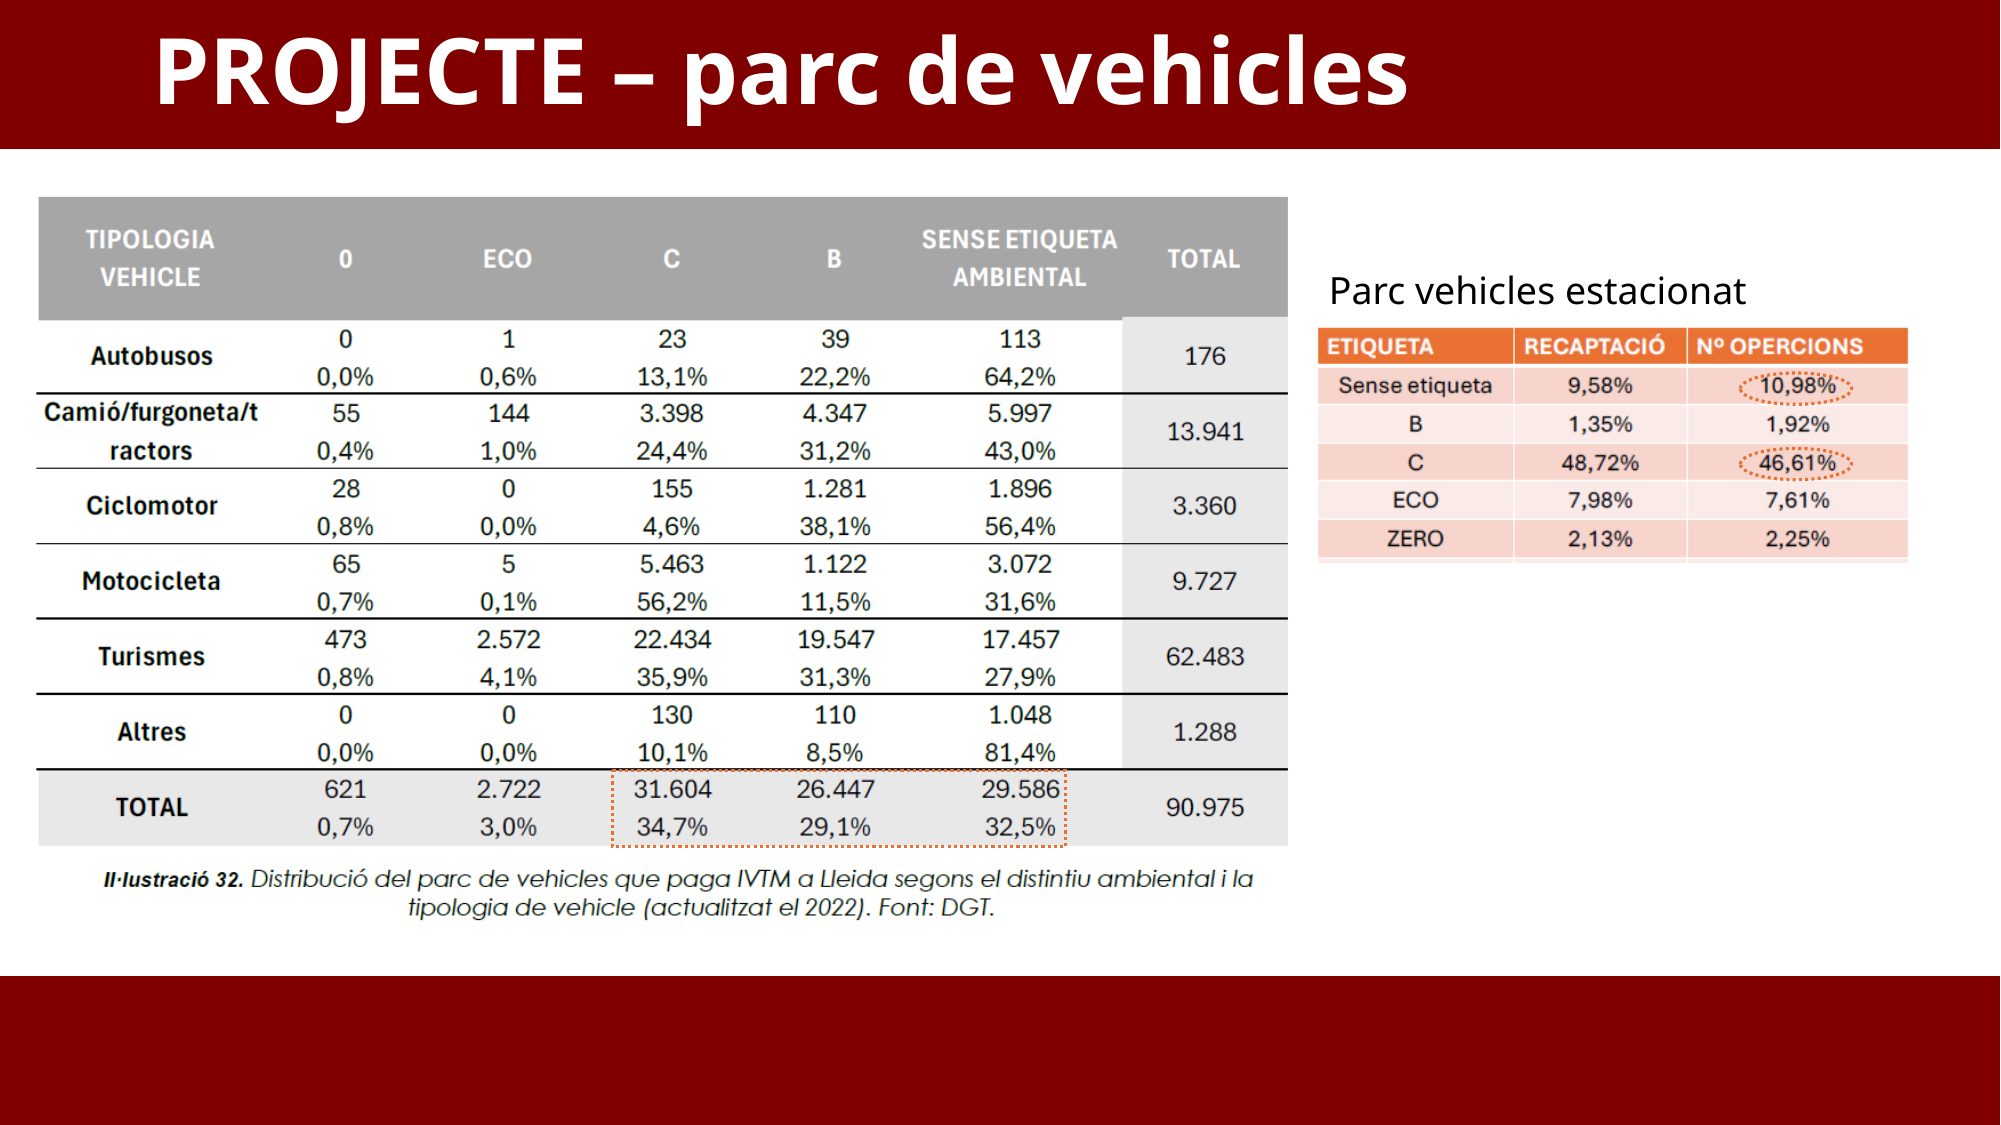

# PROJECTE – parc de vehicles
Parc vehicles estacionat